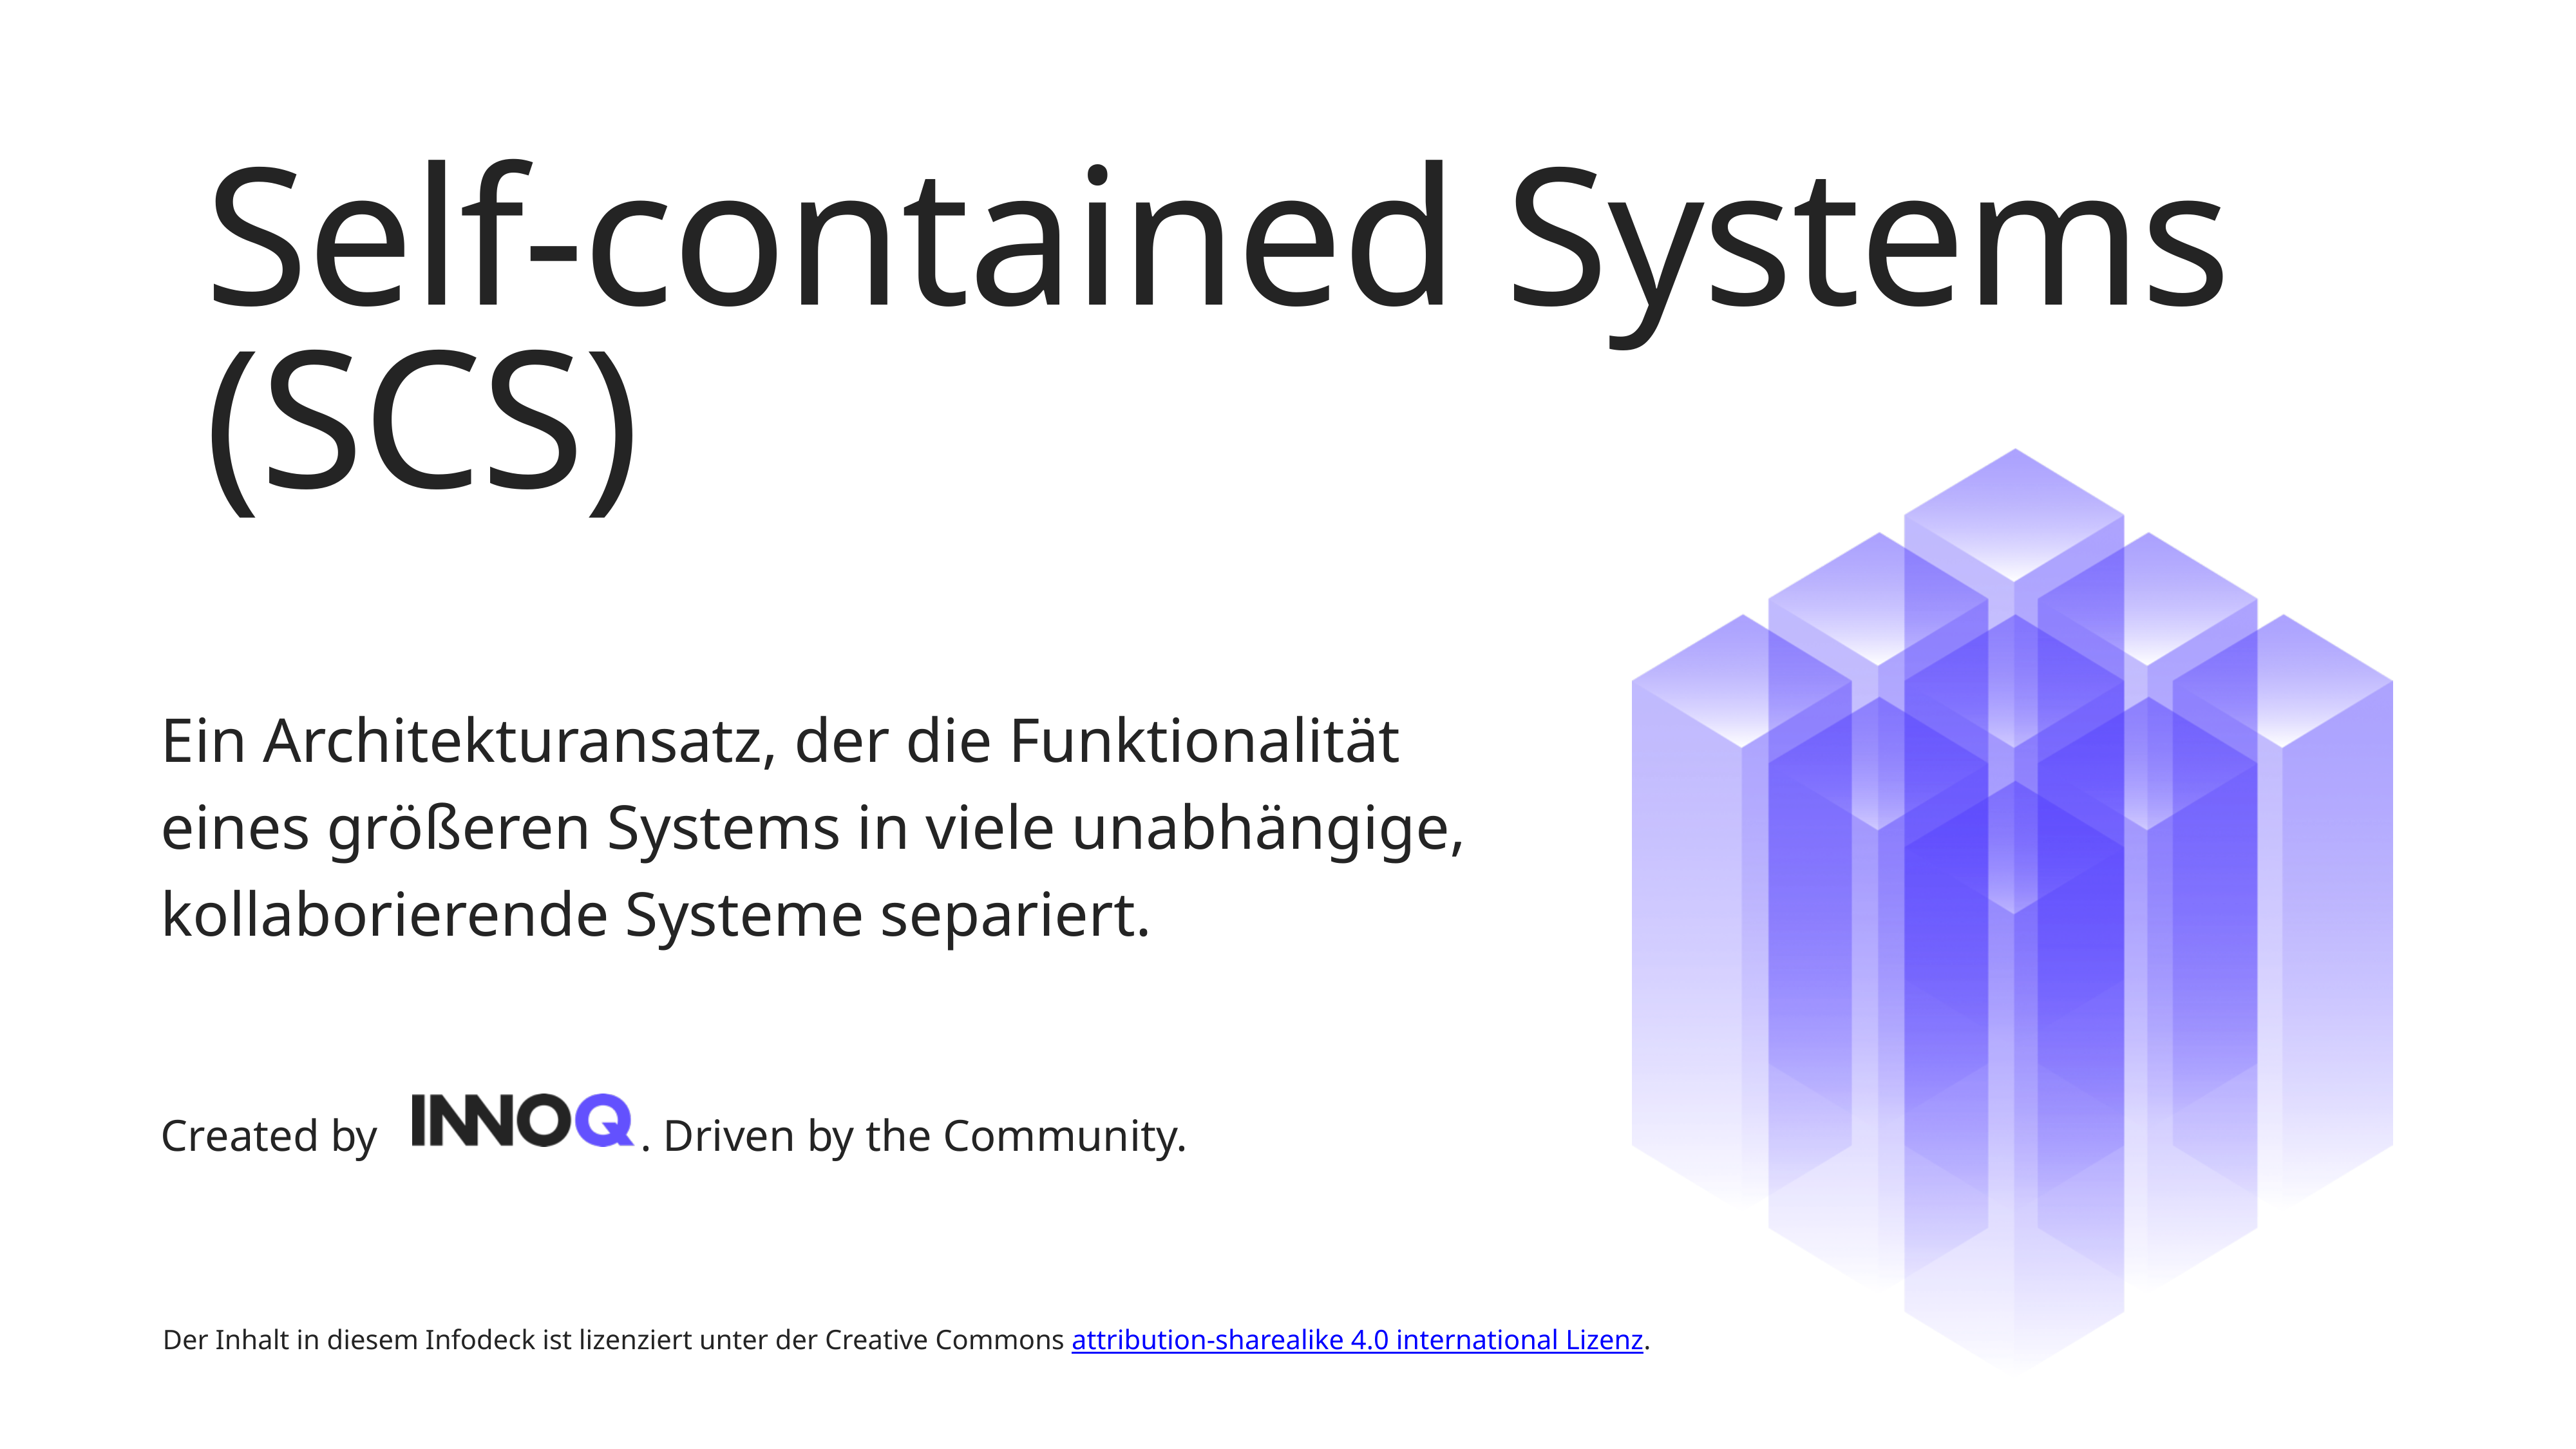

Self-contained Systems
(SCS)
Ein Architekturansatz, der die Funktionalität eines größeren Systems in viele unabhängige, kollaborierende Systeme separiert.
Created by
. Driven by the Community.
Der Inhalt in diesem Infodeck ist lizenziert unter der Creative Commons attribution-sharealike 4.0 international Lizenz.